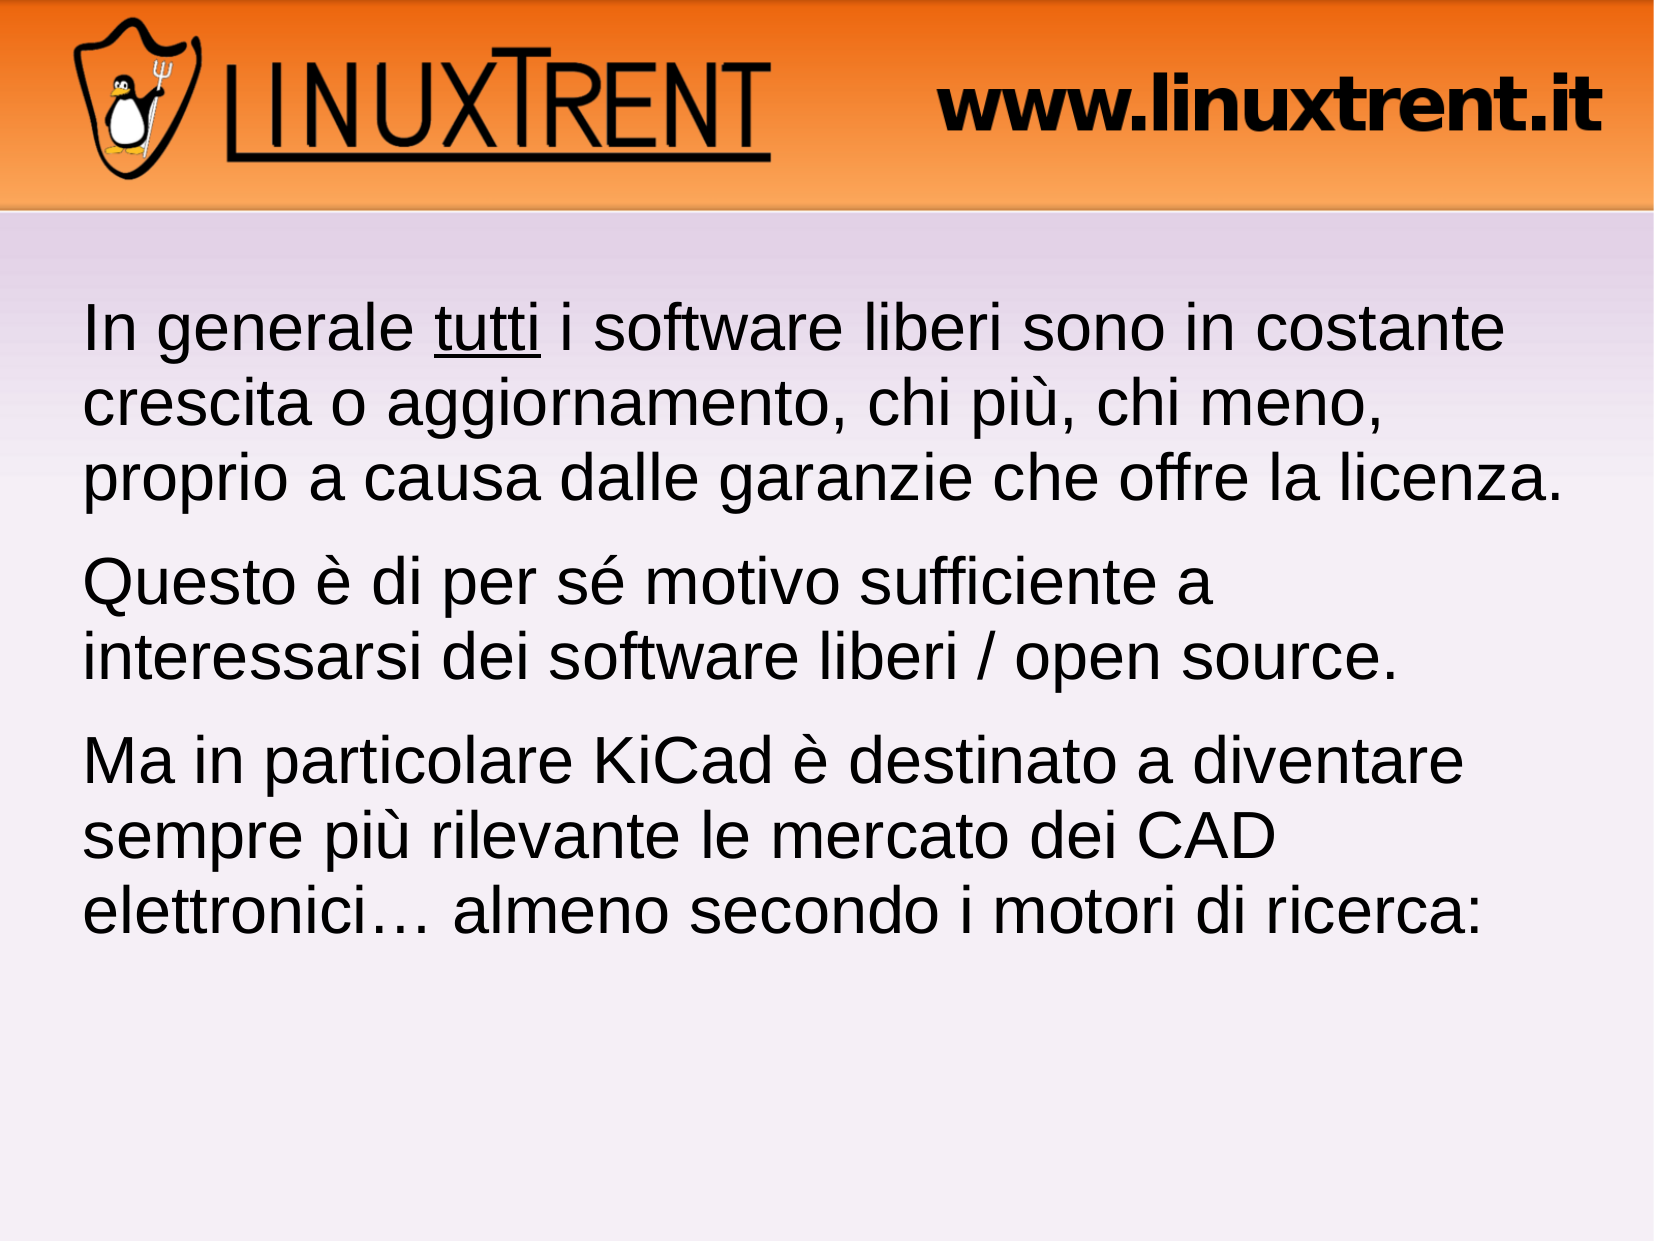

# In generale tutti i software liberi sono in costante crescita o aggiornamento, chi più, chi meno, proprio a causa dalle garanzie che offre la licenza.
Questo è di per sé motivo sufficiente a interessarsi dei software liberi / open source.
Ma in particolare KiCad è destinato a diventare sempre più rilevante le mercato dei CAD elettronici… almeno secondo i motori di ricerca: